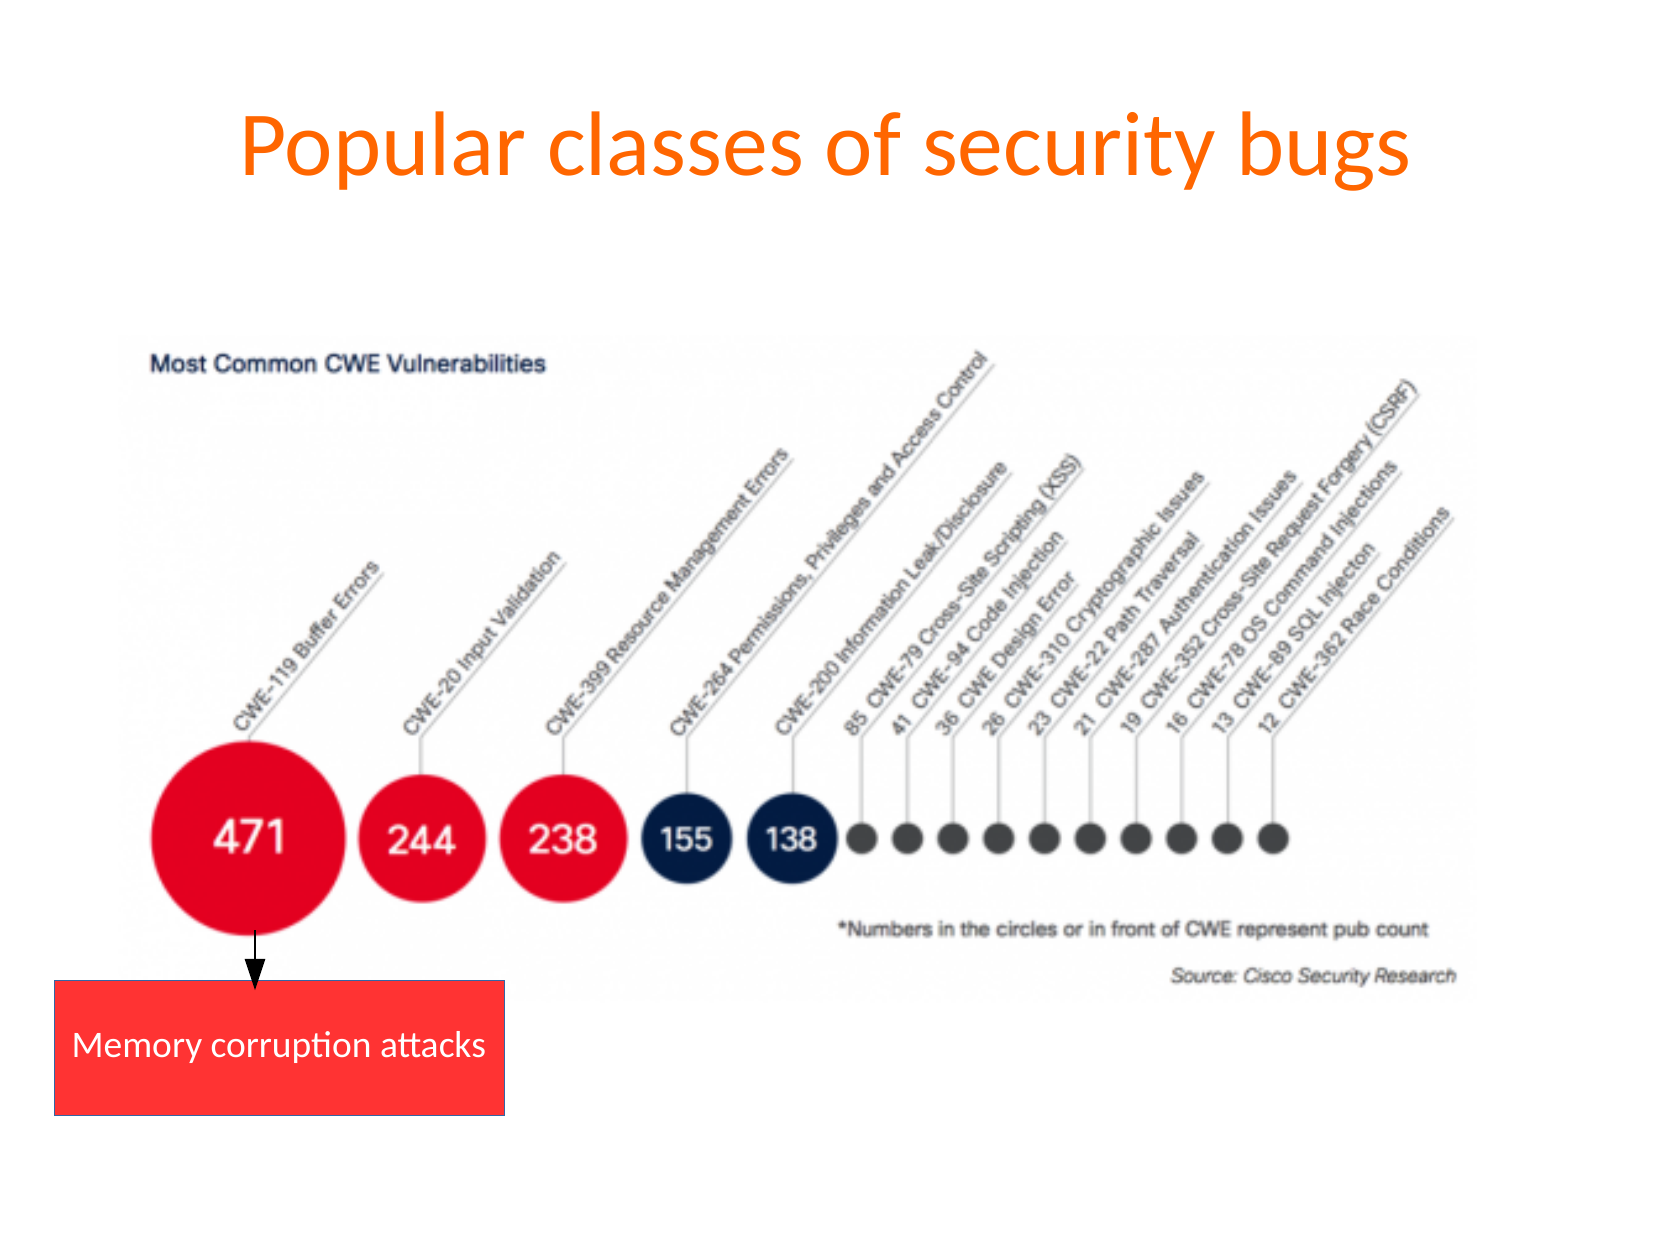

# Popular classes of security bugs
Memory corruption attacks